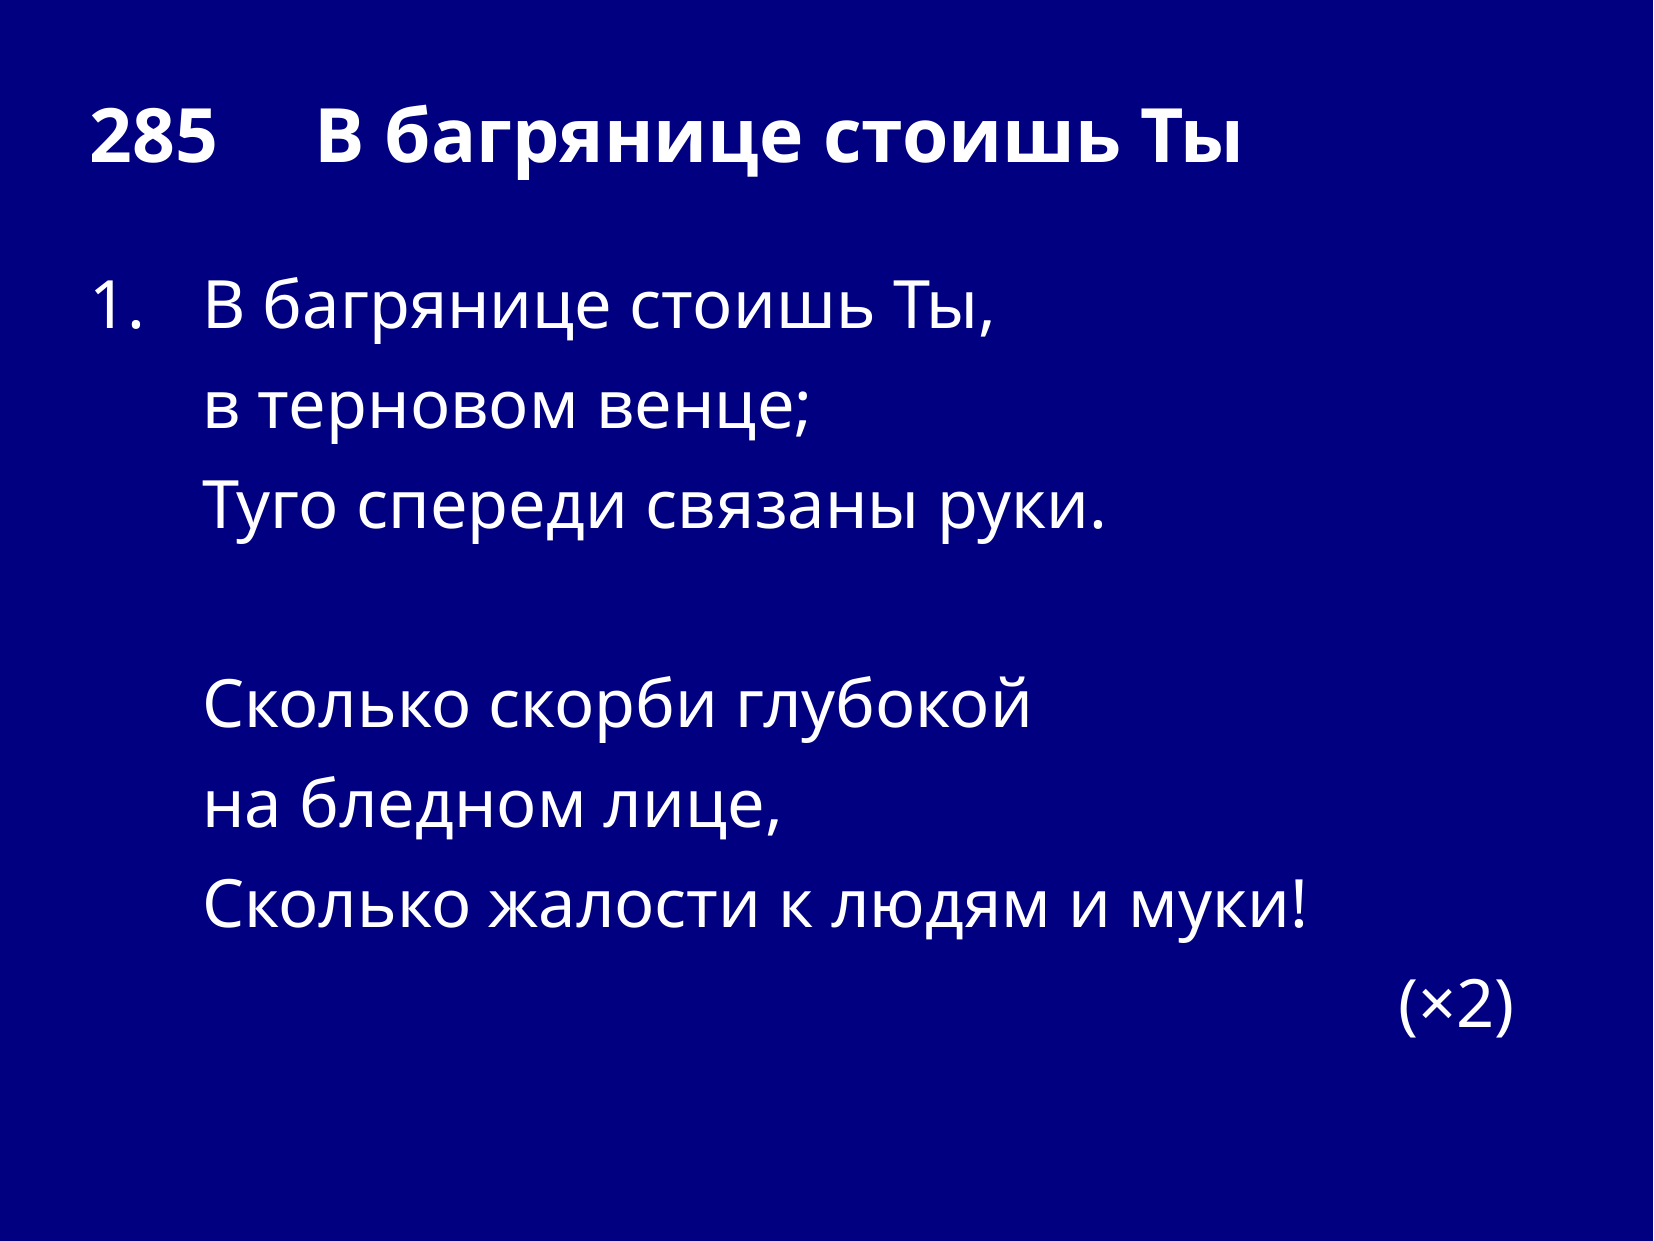

285	В багрянице стоишь Ты
1.	В багрянице стоишь Ты,
	в терновом венцe;
	Туго спереди связаны руки.
	Сколько скорби глубокой
	на бледном лице,
	Сколько жалости к людям и муки!
			(×2)